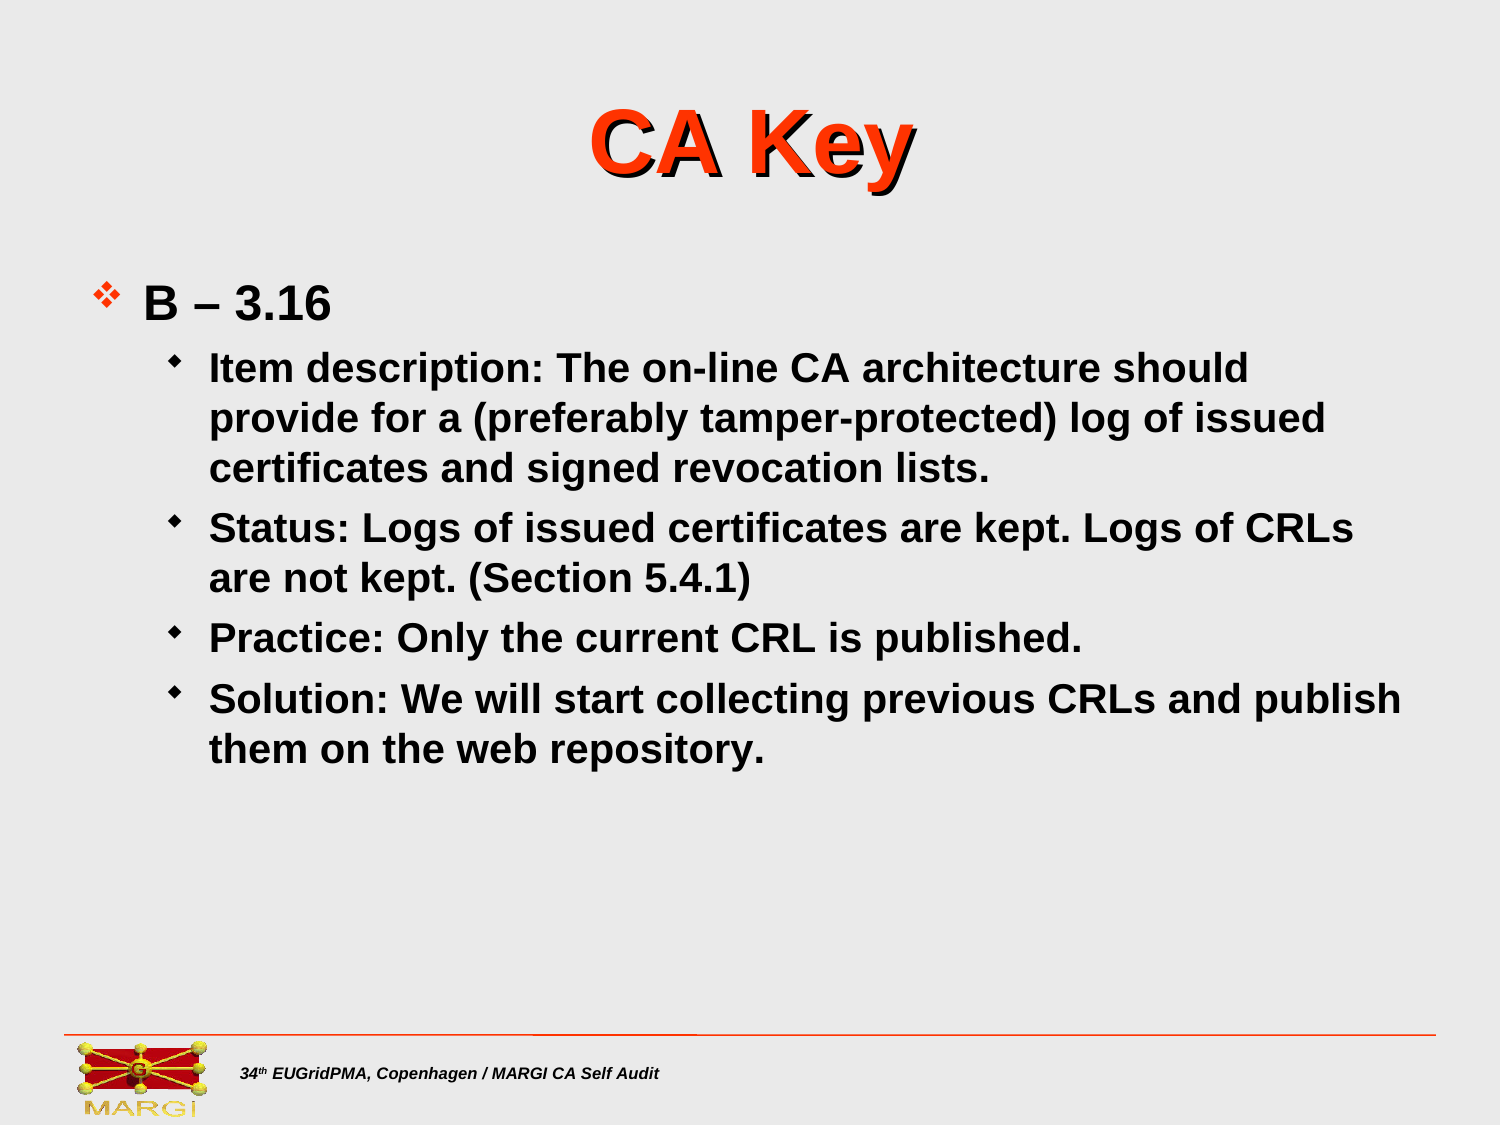

CA Key
B – 3.16
Item description: The on-line CA architecture should provide for a (preferably tamper-protected) log of issued certificates and signed revocation lists.
Status: Logs of issued certificates are kept. Logs of CRLs are not kept. (Section 5.4.1)
Practice: Only the current CRL is published.
Solution: We will start collecting previous CRLs and publish them on the web repository.